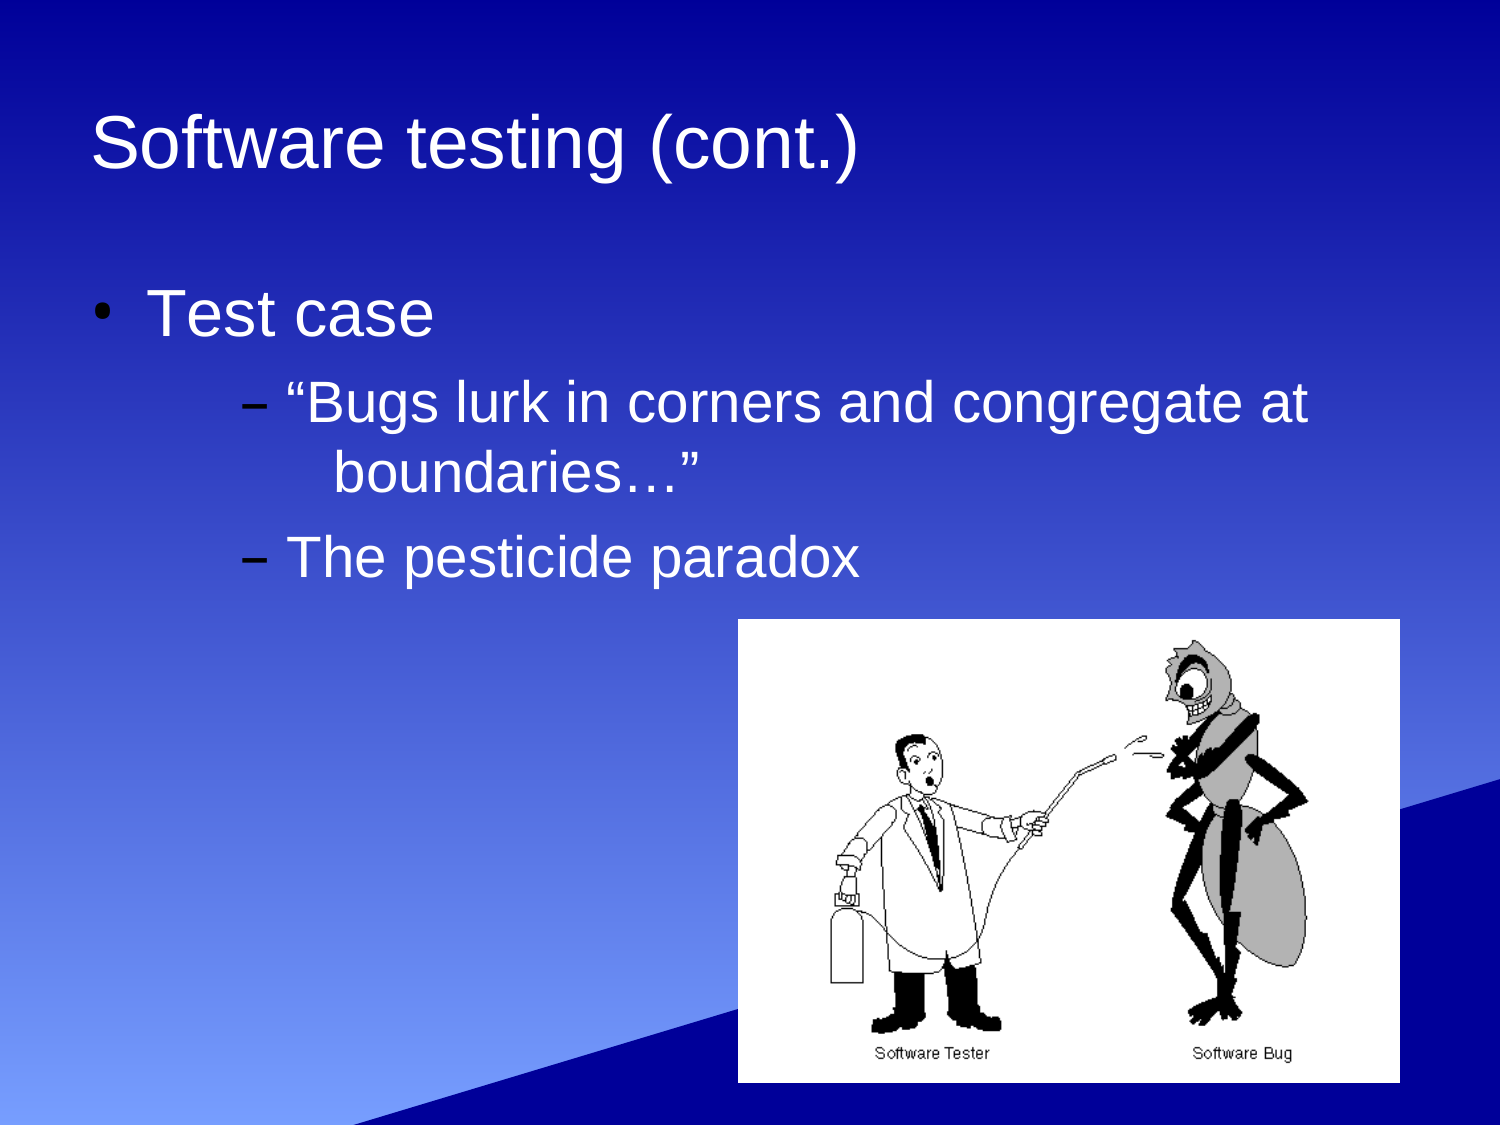

# Software testing (cont.)
Test case
“Bugs lurk in corners and congregate at boundaries…”
The pesticide paradox